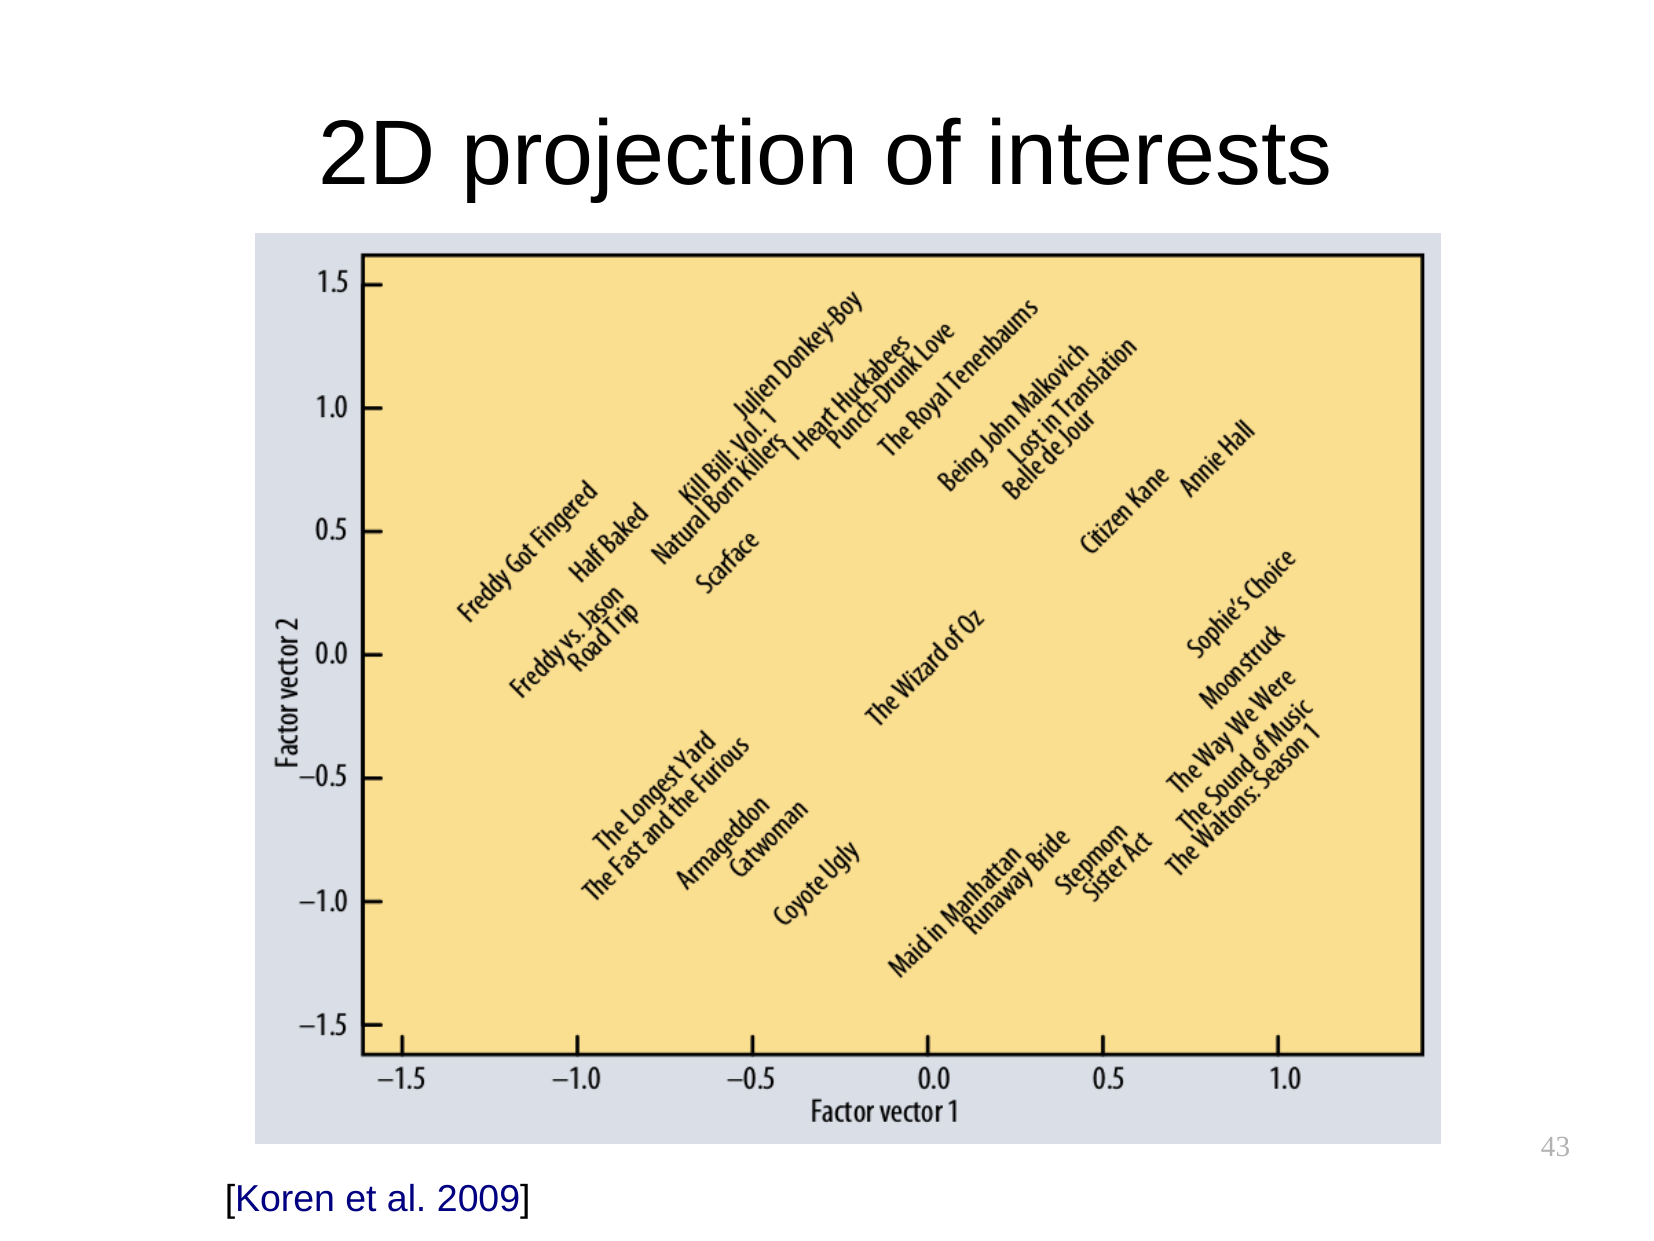

# 2D projection of interests
43
[Koren et al. 2009]